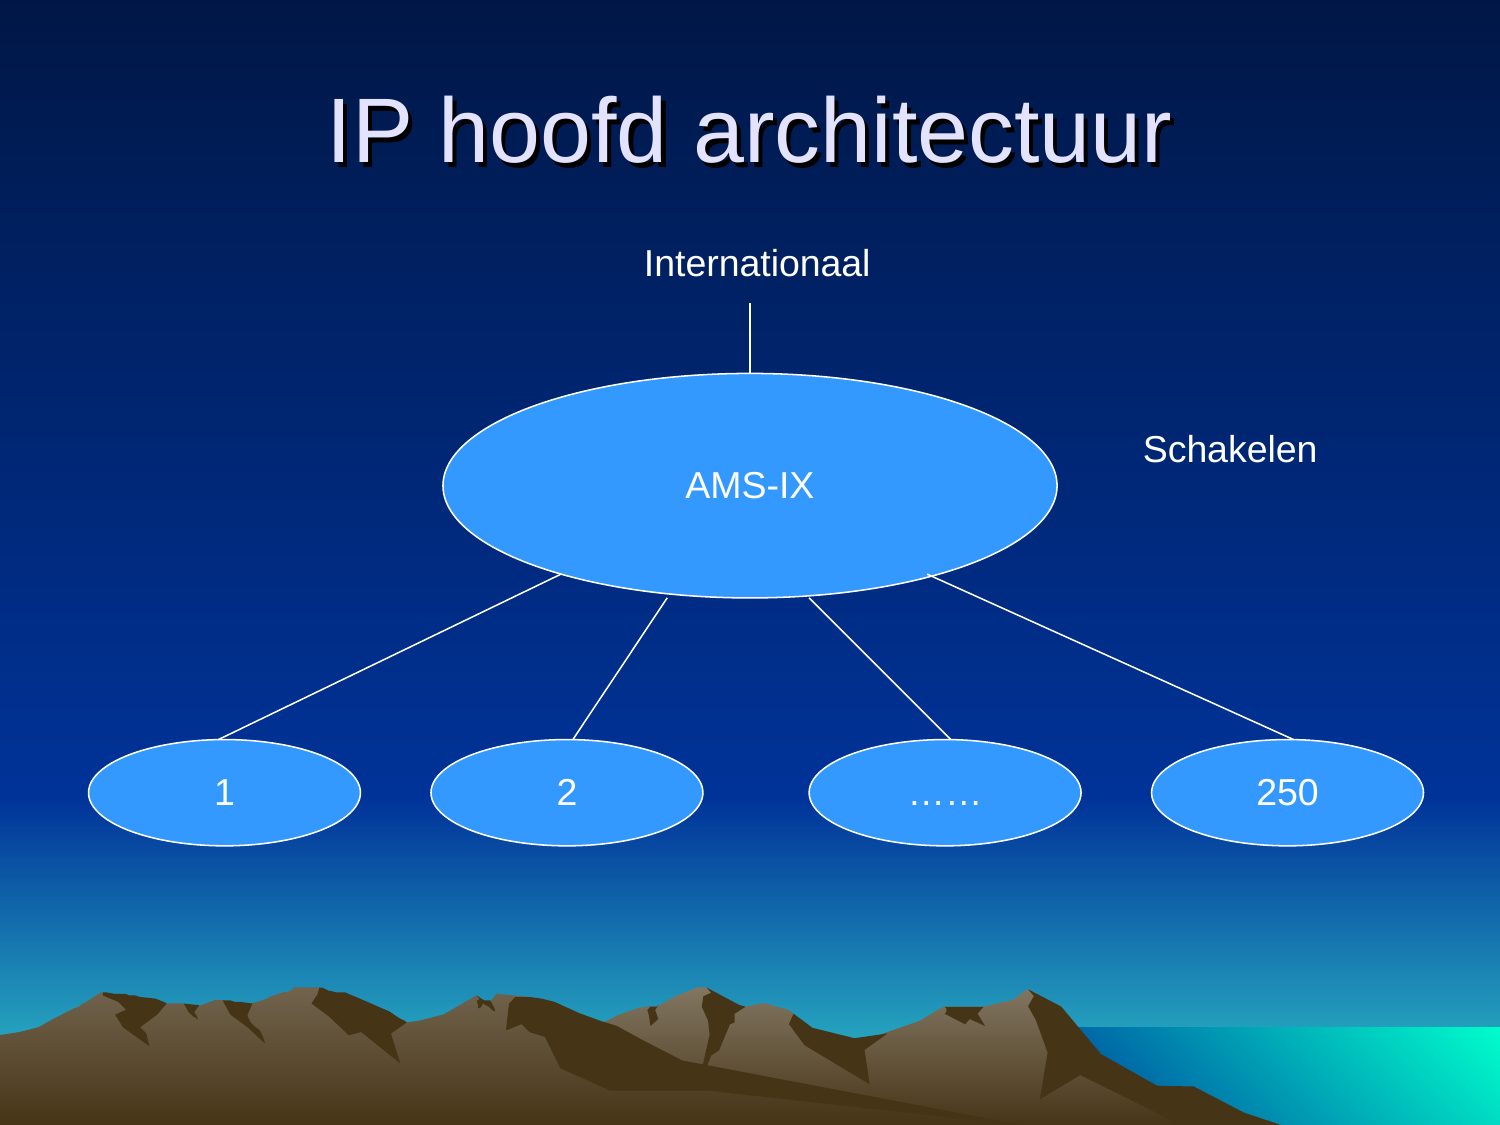

# IP hoofd architectuur
Internationaal
AMS-IX
Schakelen
1
2
……
250